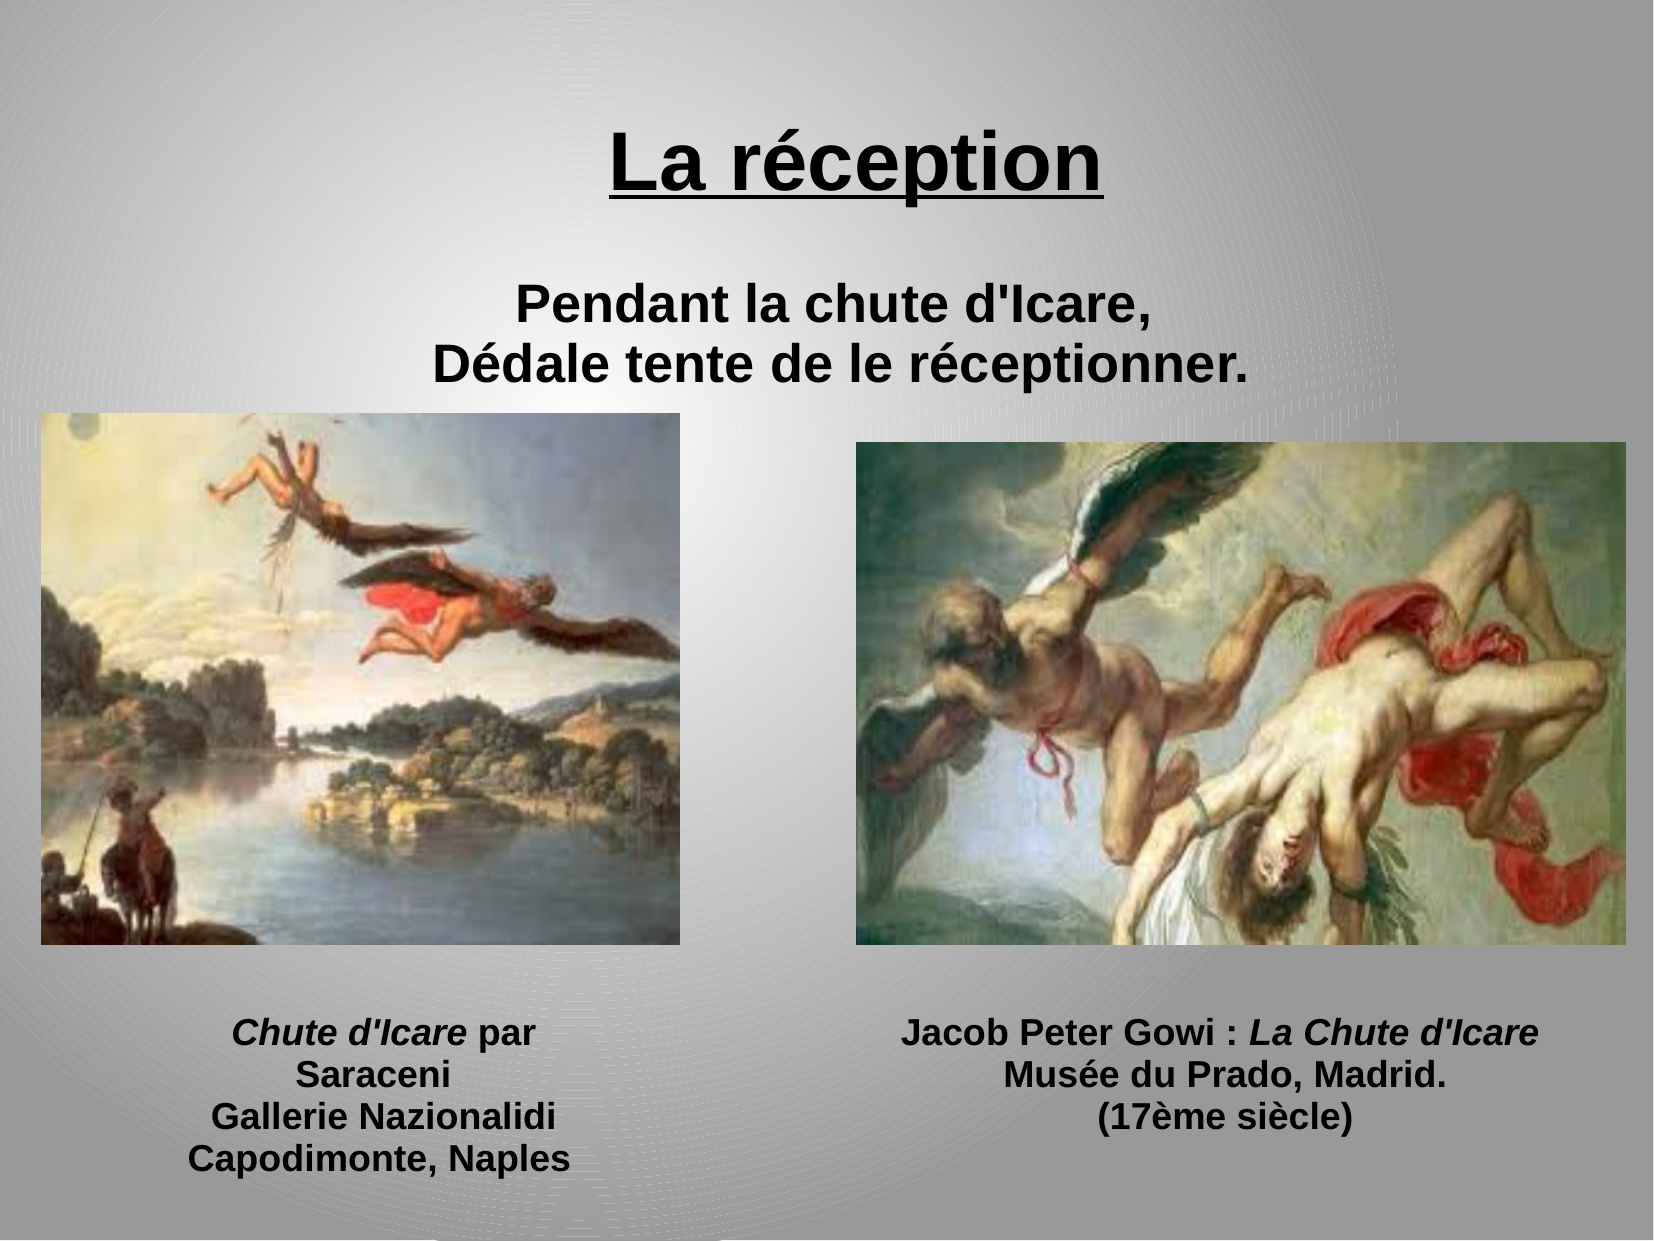

La réception
Pendant la chute d'Icare, Dédale tente de le réceptionner.
Chute d'Icare par Saraceni
Gallerie Nazionalidi Capodimonte, Naples
Jacob Peter Gowi : La Chute d'Icare
 Musée du Prado, Madrid.
(17ème siècle)